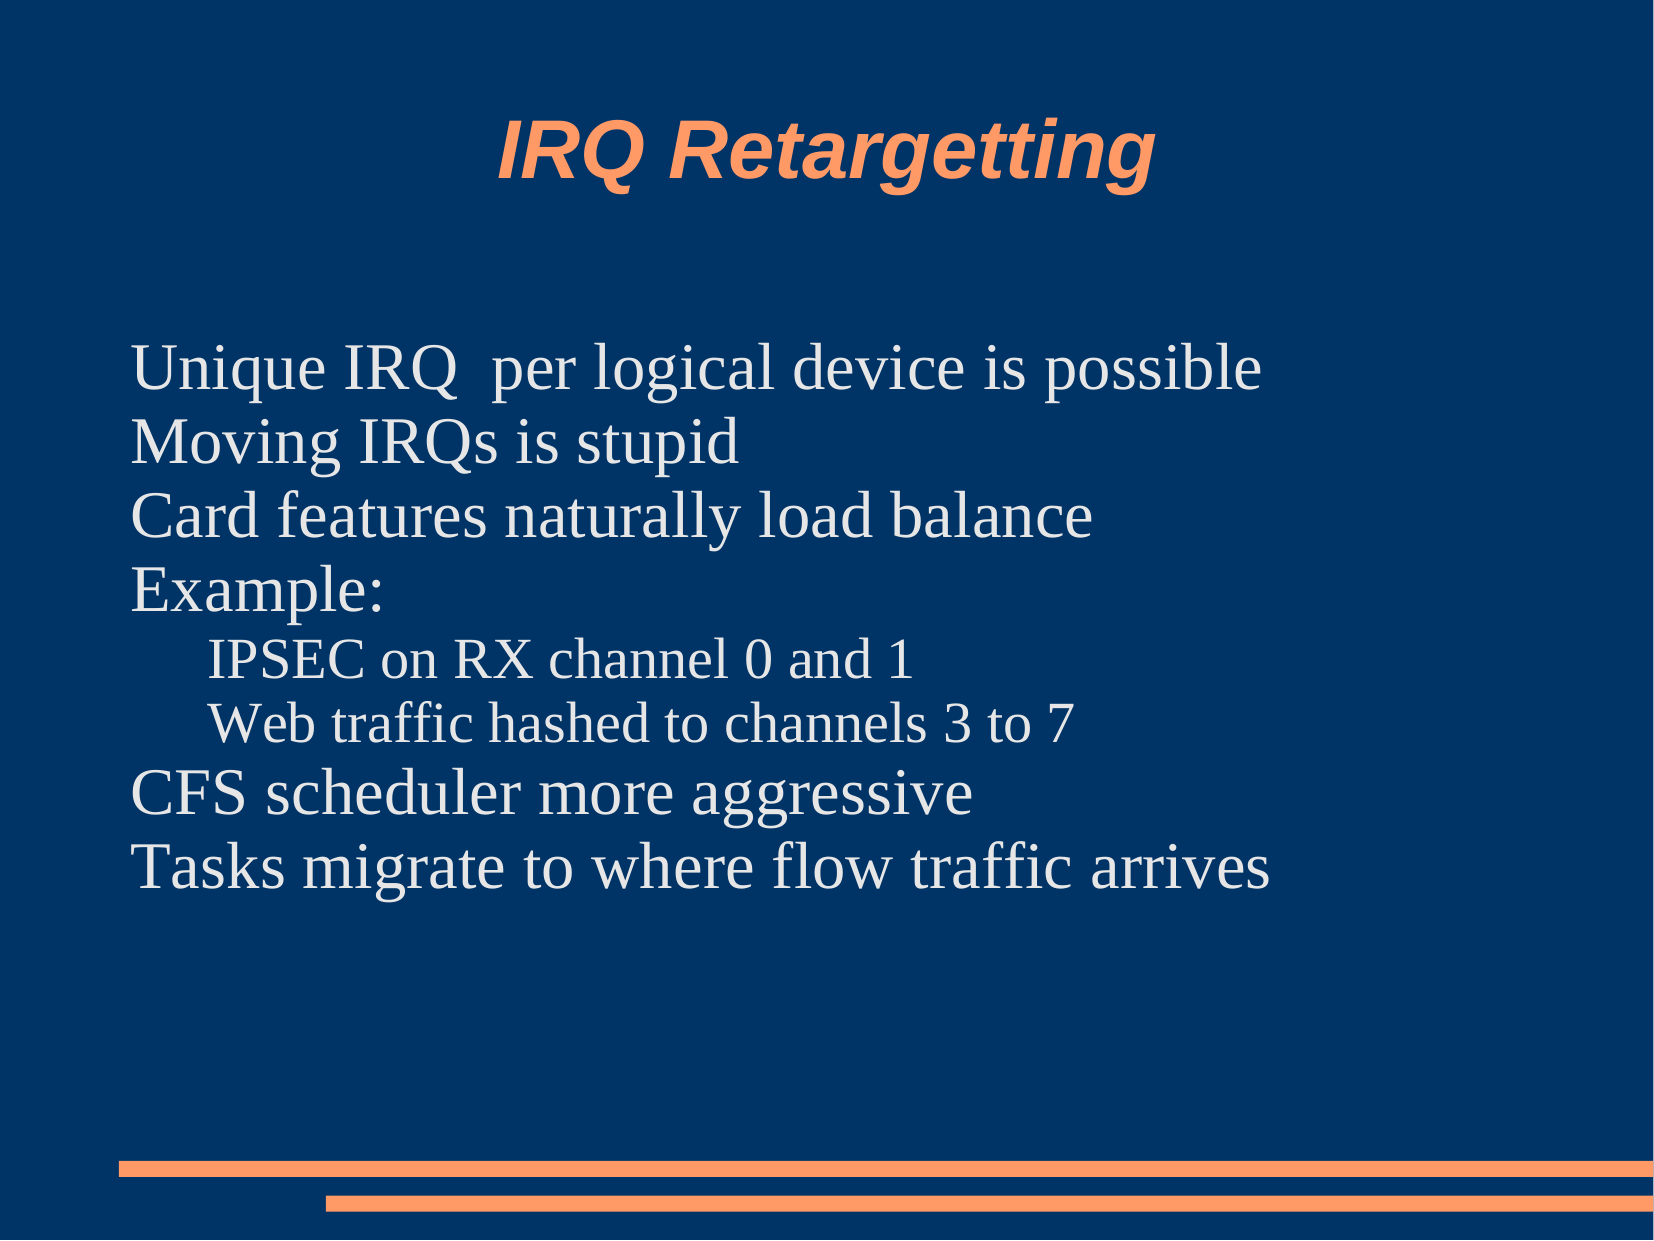

# IRQ Retargetting
Unique IRQ per logical device is possible
Moving IRQs is stupid
Card features naturally load balance
Example:
IPSEC on RX channel 0 and 1
Web traffic hashed to channels 3 to 7
CFS scheduler more aggressive
Tasks migrate to where flow traffic arrives